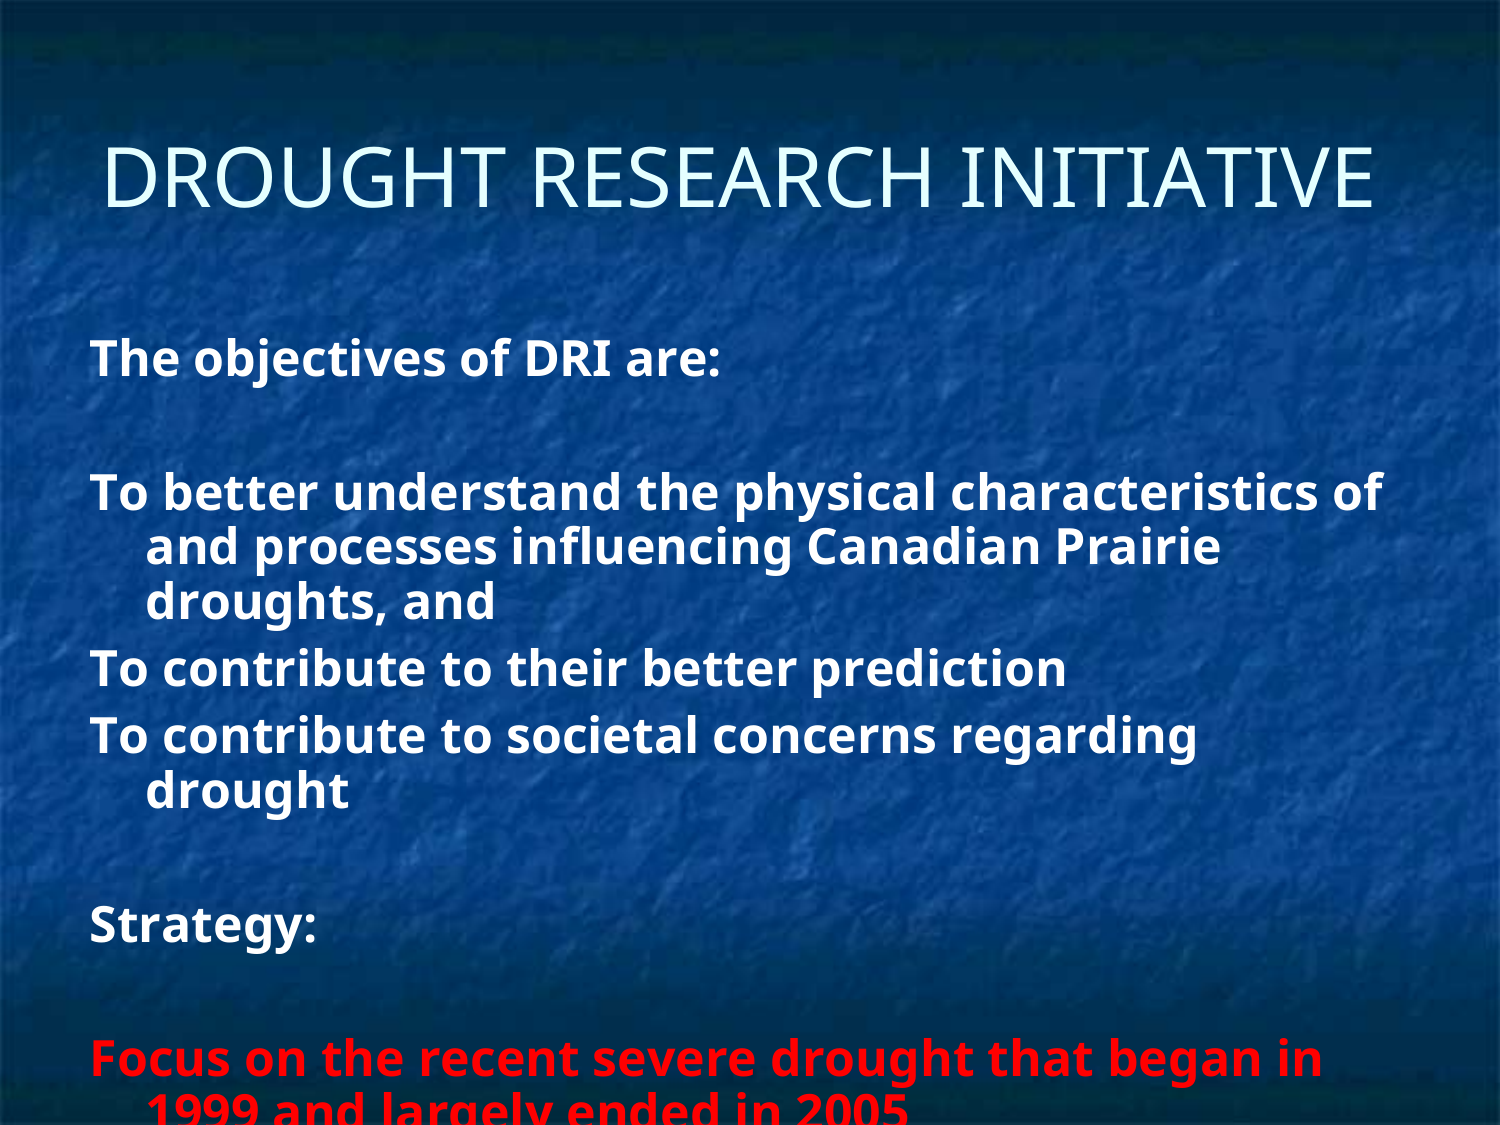

# DROUGHT RESEARCH INITIATIVE
The objectives of DRI are:
To better understand the physical characteristics of and processes influencing Canadian Prairie droughts, and
To contribute to their better prediction
To contribute to societal concerns regarding drought
Strategy:
Focus on the recent severe drought that began in 1999 and largely ended in 2005